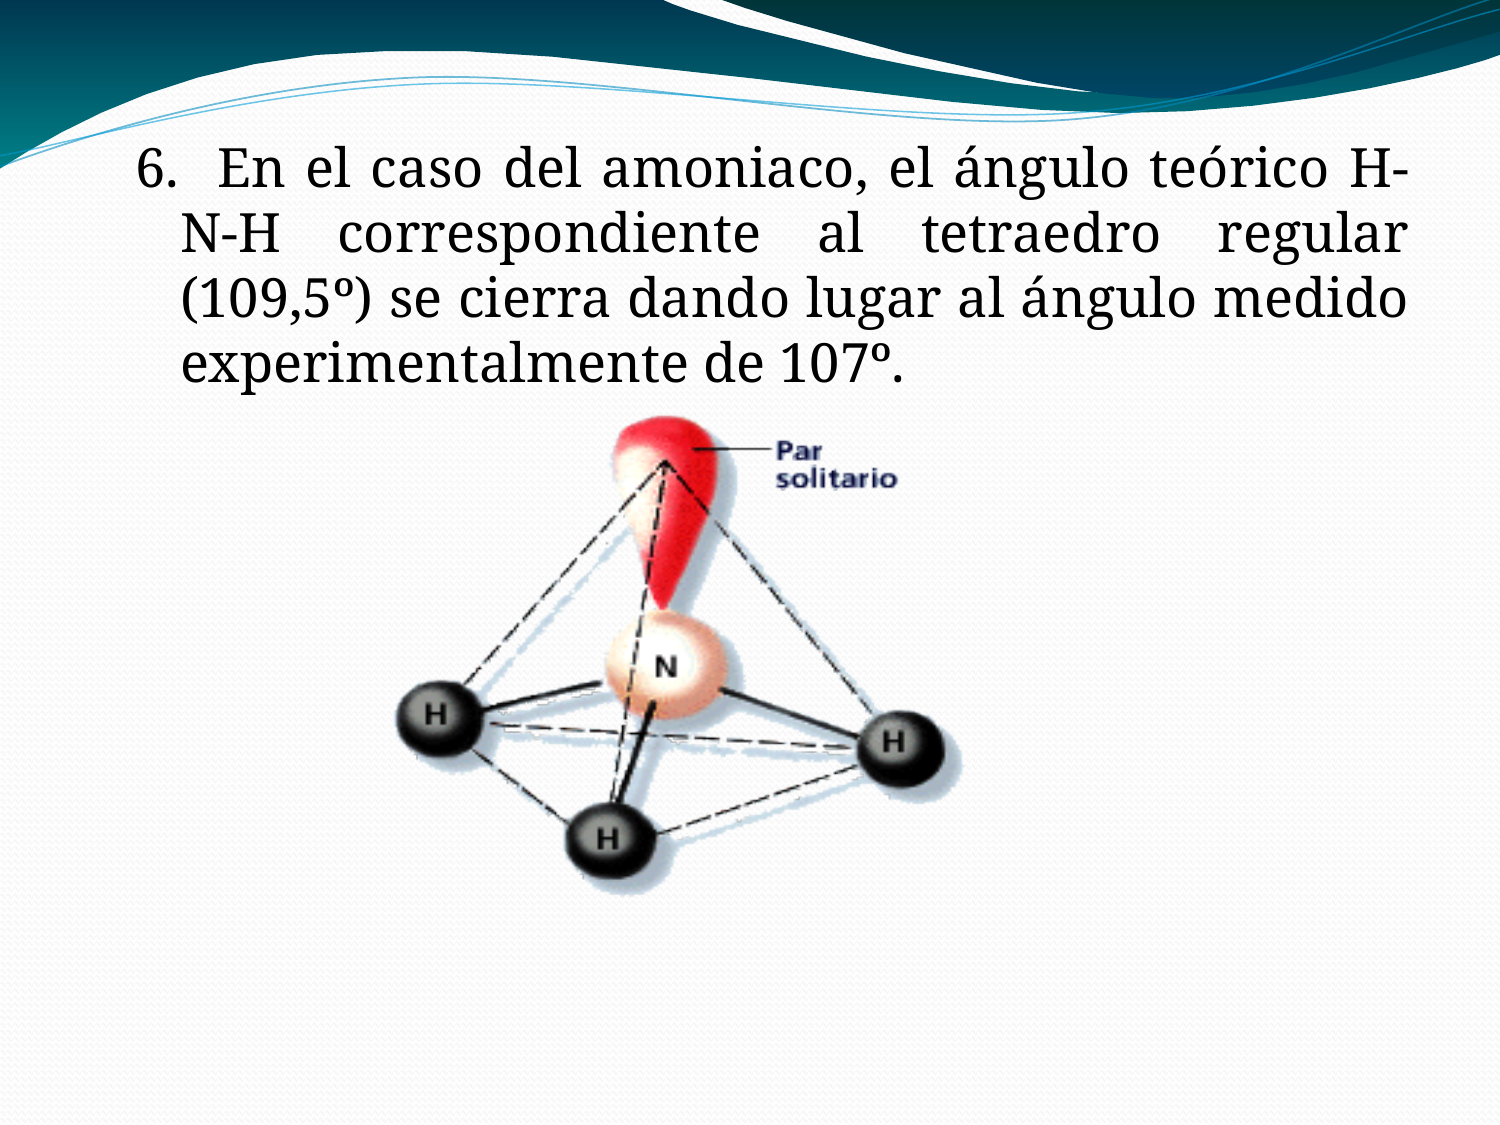

# 6. En el caso del amoniaco, el ángulo teórico H-N-H correspondiente al tetraedro regular (109,5º) se cierra dando lugar al ángulo medido experimentalmente de 107º.